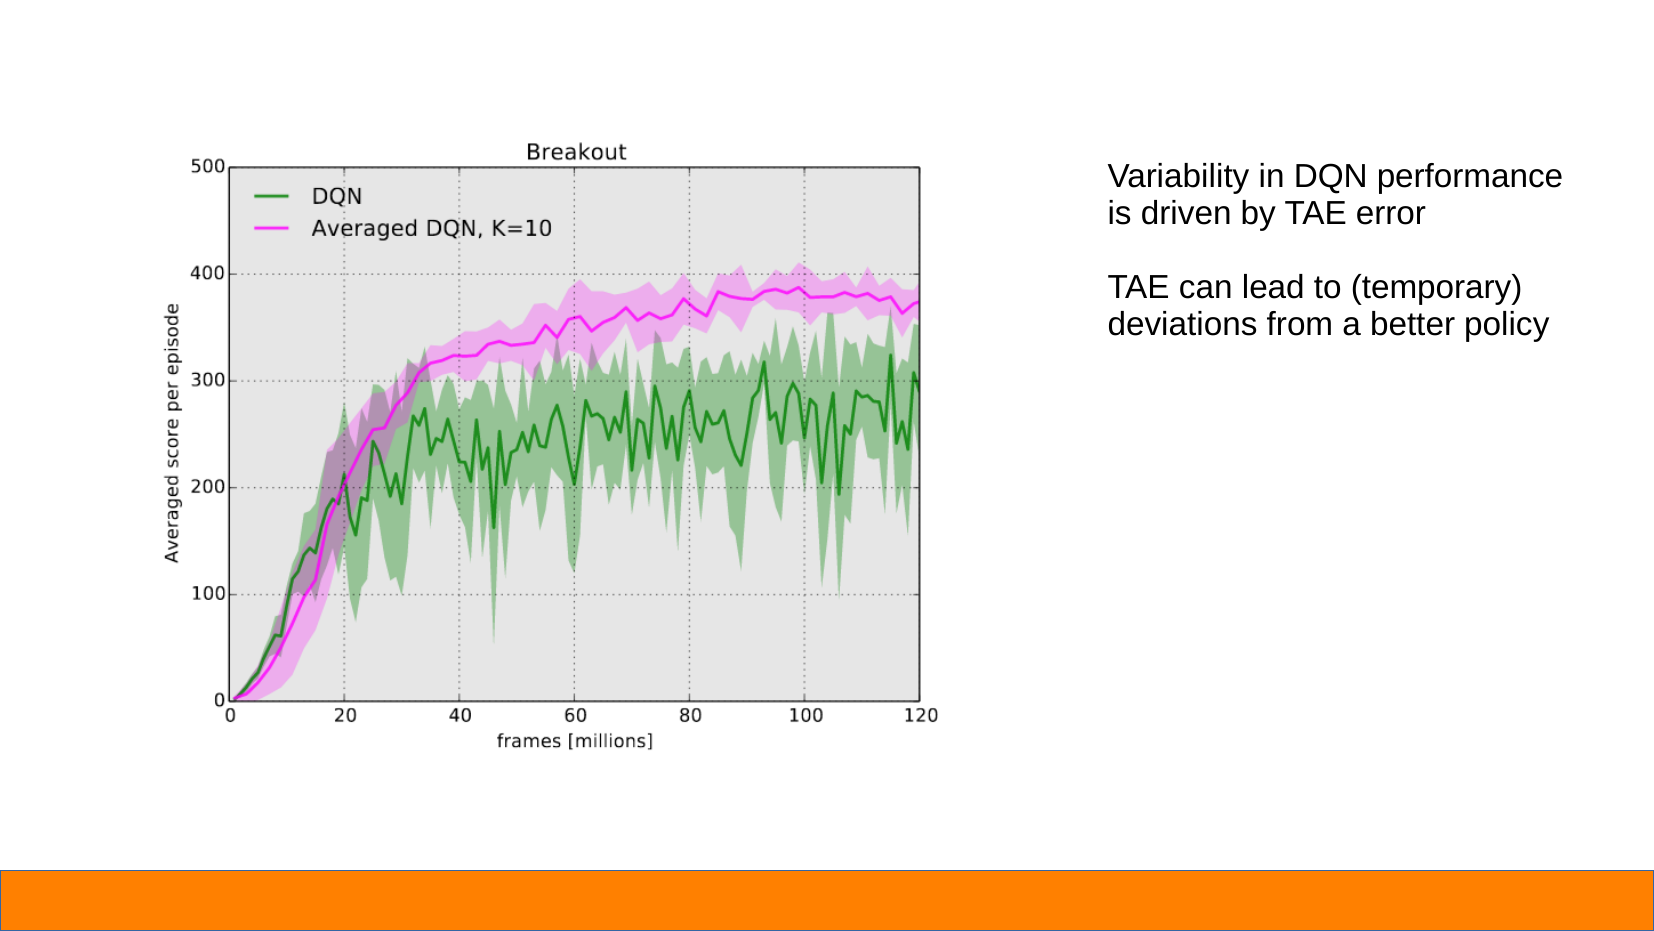

Variability in DQN performance is driven by TAE error
TAE can lead to (temporary) deviations from a better policy